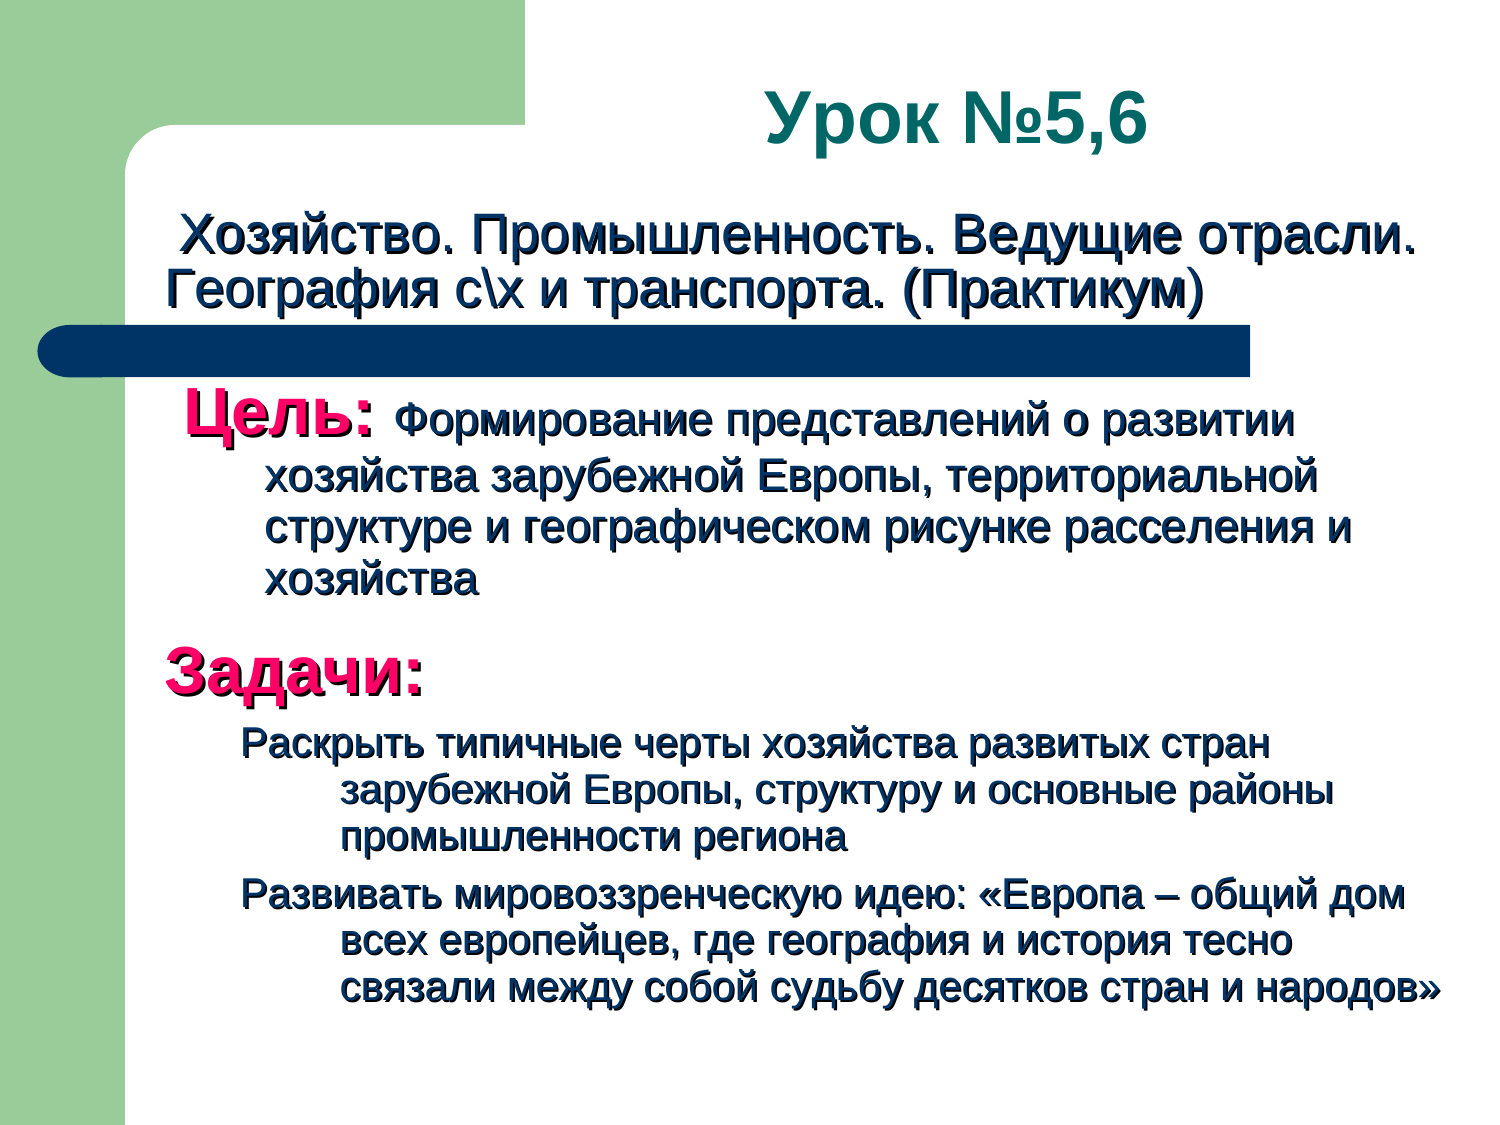

# Урок №5,6 Хозяйство. Промышленность. Ведущие отрасли. География с\х и транспорта. (Практикум)
 Цель: Формирование представлений о развитии хозяйства зарубежной Европы, территориальной структуре и географическом рисунке расселения и хозяйства
Задачи:
Раскрыть типичные черты хозяйства развитых стран зарубежной Европы, структуру и основные районы промышленности региона
Развивать мировоззренческую идею: «Европа – общий дом всех европейцев, где география и история тесно связали между собой судьбу десятков стран и народов»